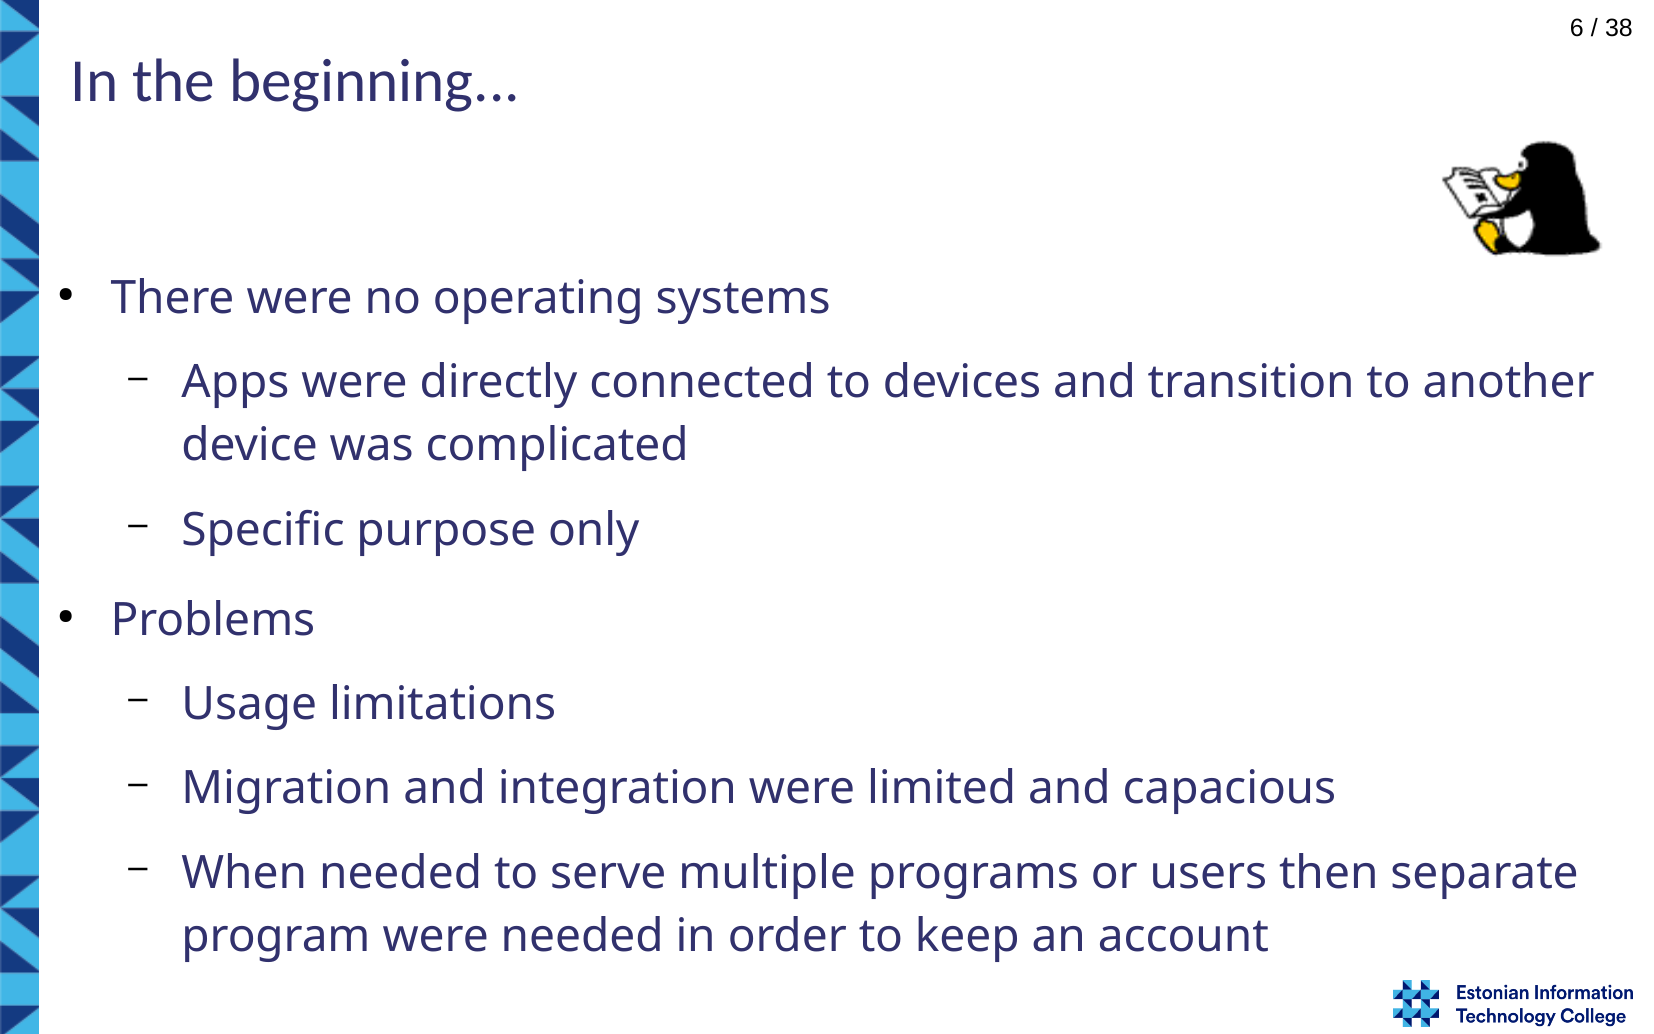

# In the beginning...
There were no operating systems
Apps were directly connected to devices and transition to another device was complicated
Specific purpose only
Problems
Usage limitations
Migration and integration were limited and capacious
When needed to serve multiple programs or users then separate program were needed in order to keep an account